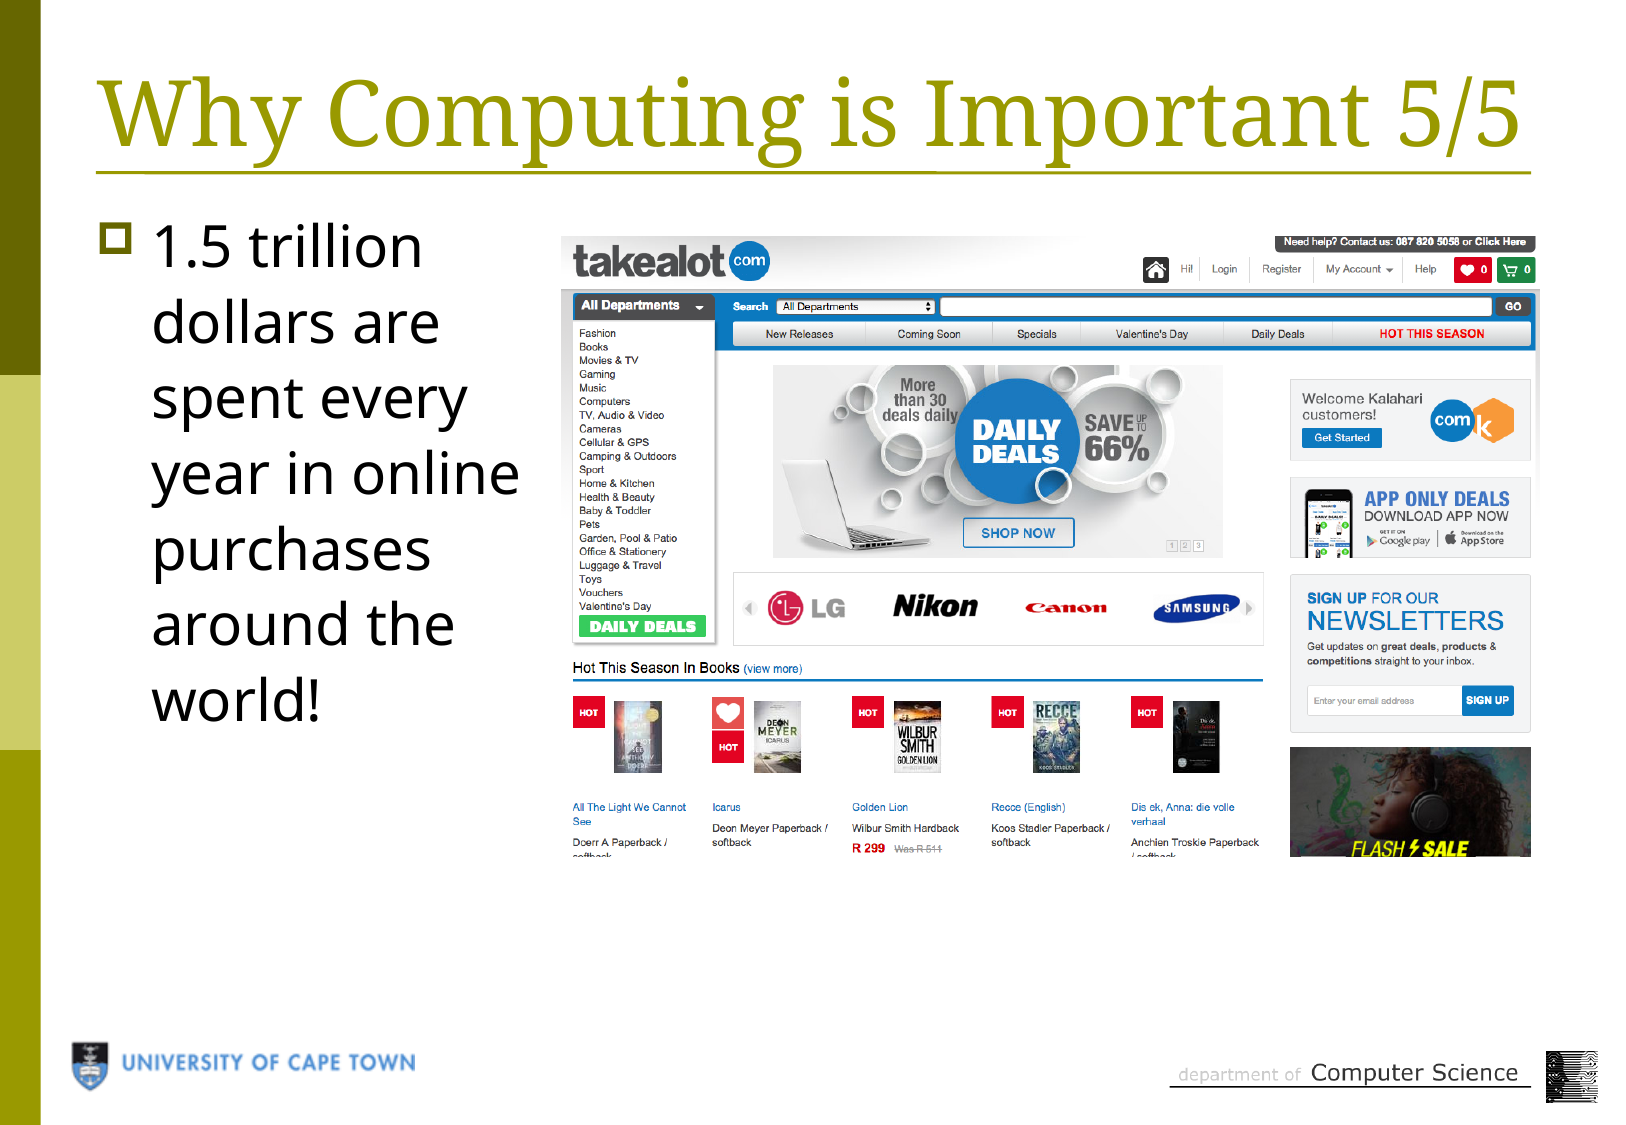

# Why Computing is Important 5/5
1.5 trillion dollars are spent every year in online purchases around the world!